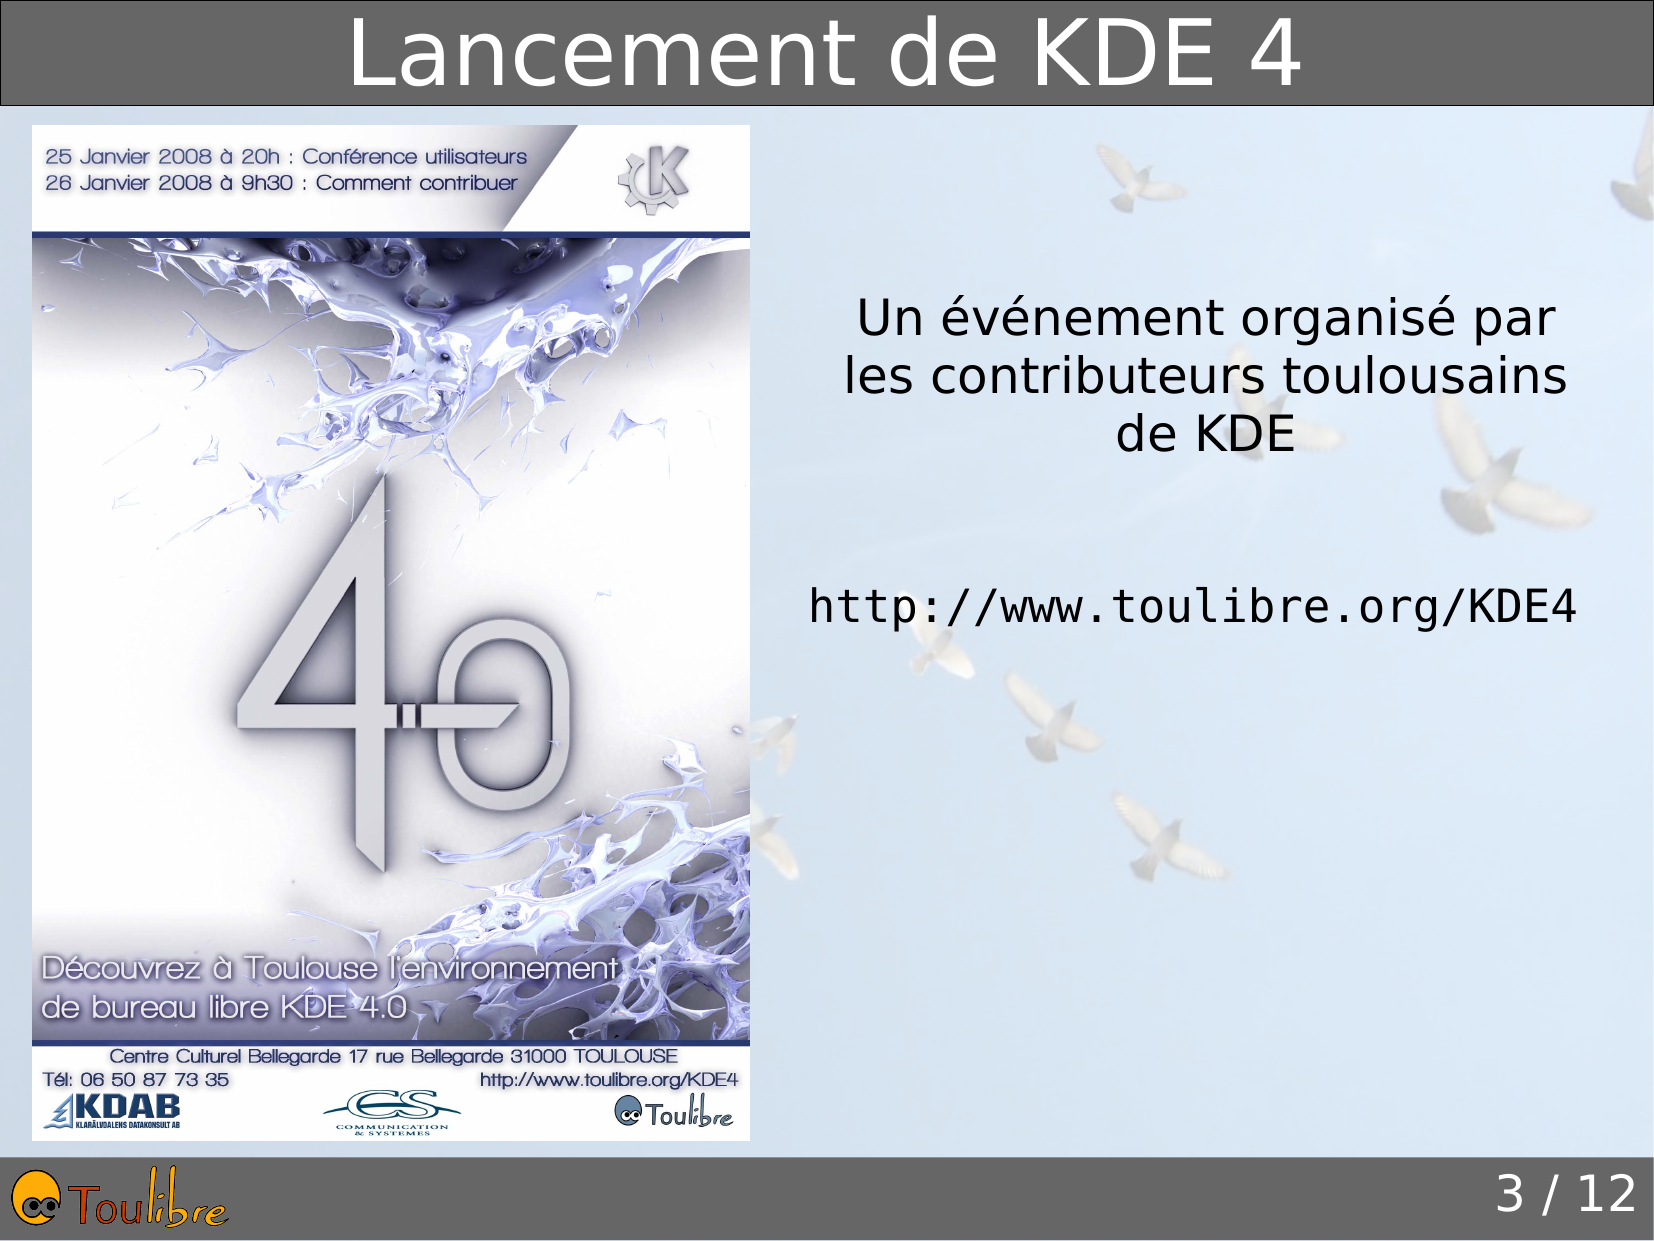

# Lancement de KDE 4
Un événement organisé par les contributeurs toulousains de KDE
http://www.toulibre.org/KDE4